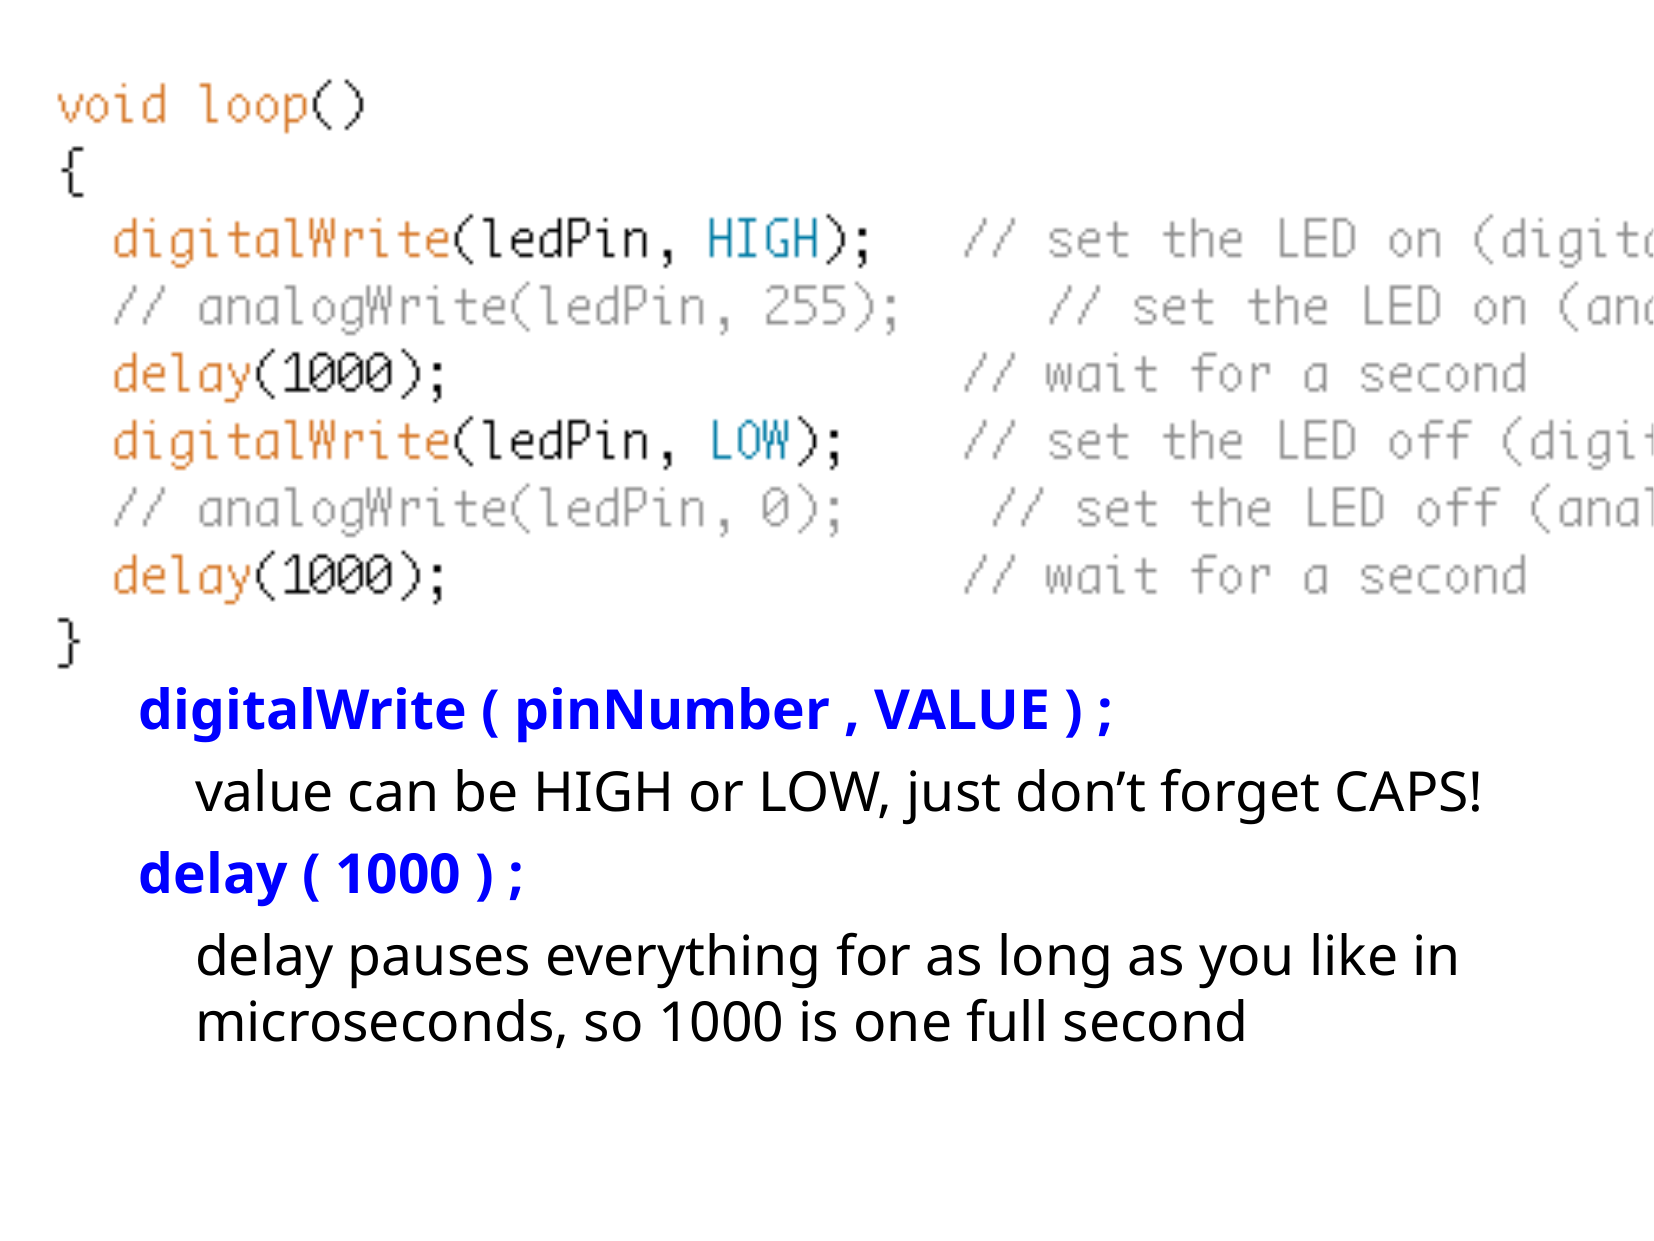

digitalWrite ( pinNumber , VALUE ) ;
	value can be HIGH or LOW, just don’t forget CAPS!
delay ( 1000 ) ;
	delay pauses everything for as long as you like in microseconds, so 1000 is one full second